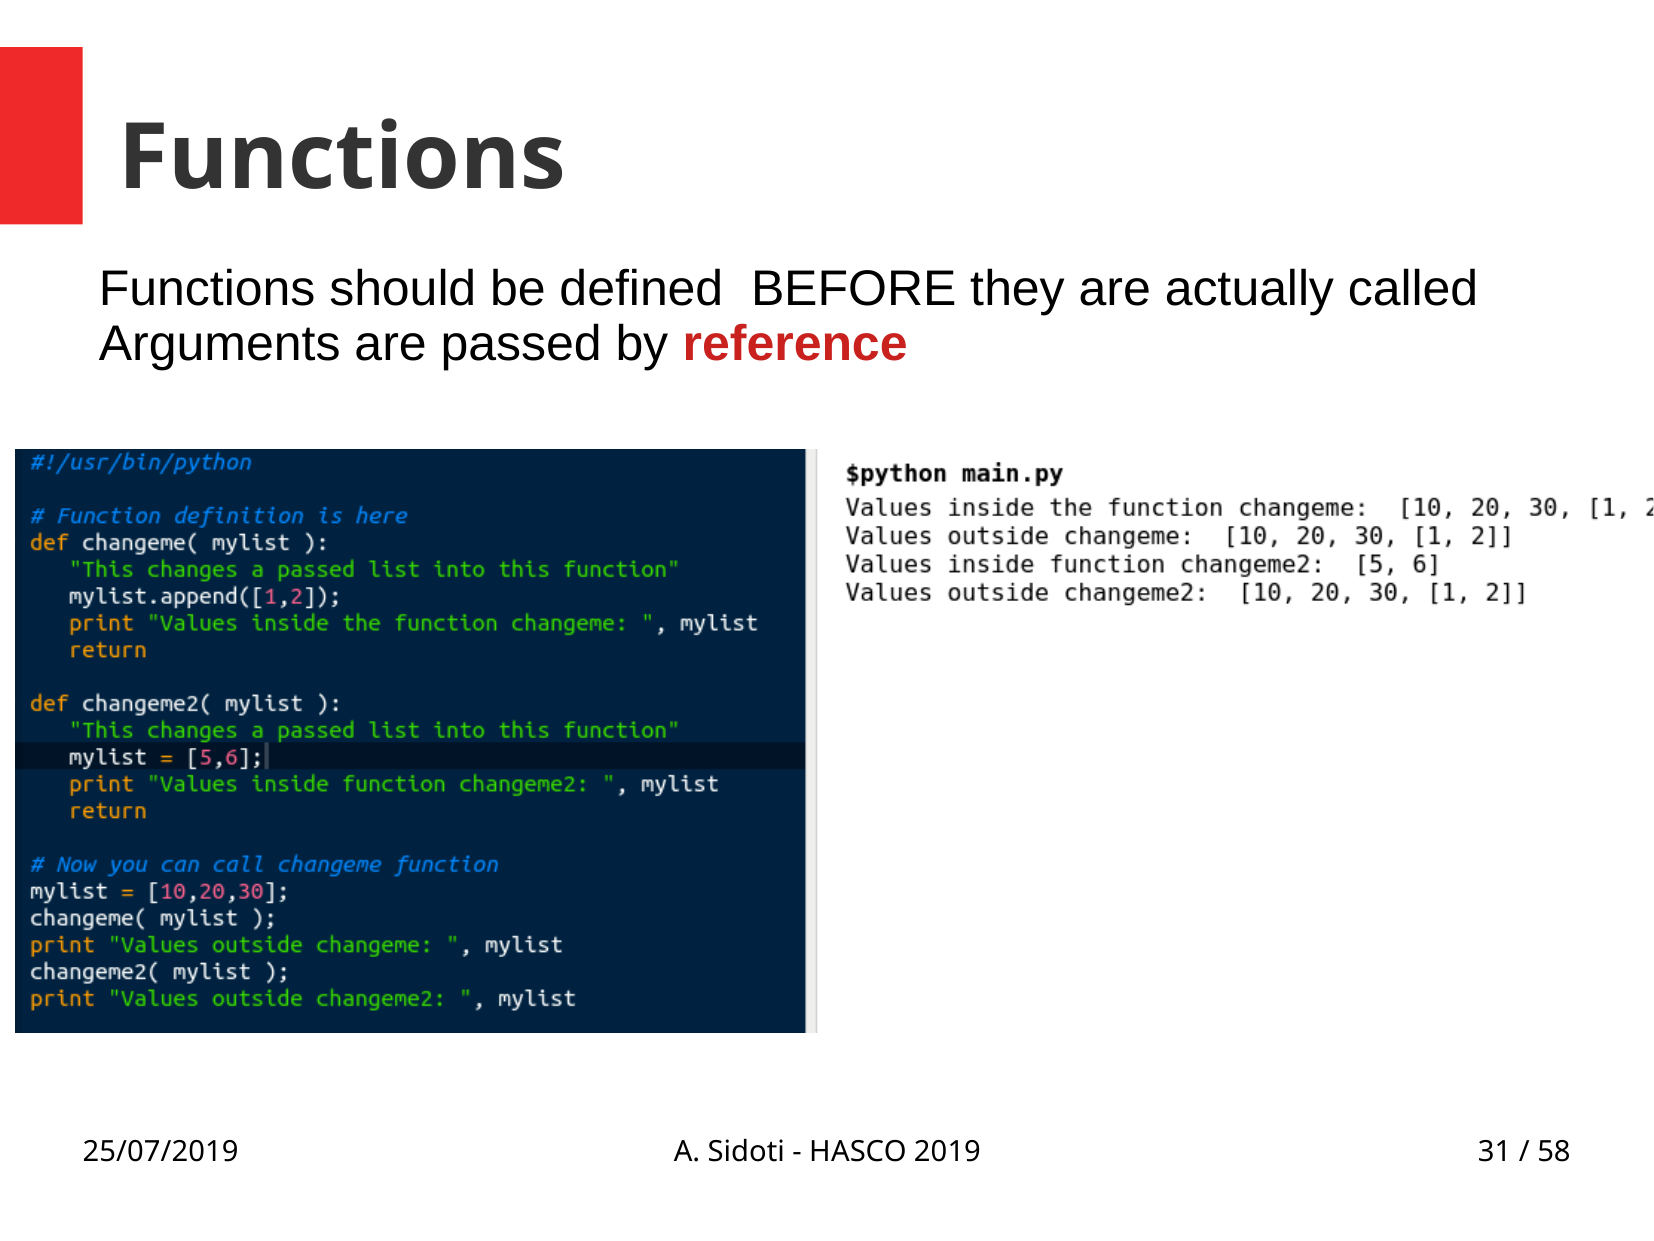

# Functions
Functions should be defined BEFORE they are actually called
Arguments are passed by reference
25/07/2019
A. Sidoti - HASCO 2019
31